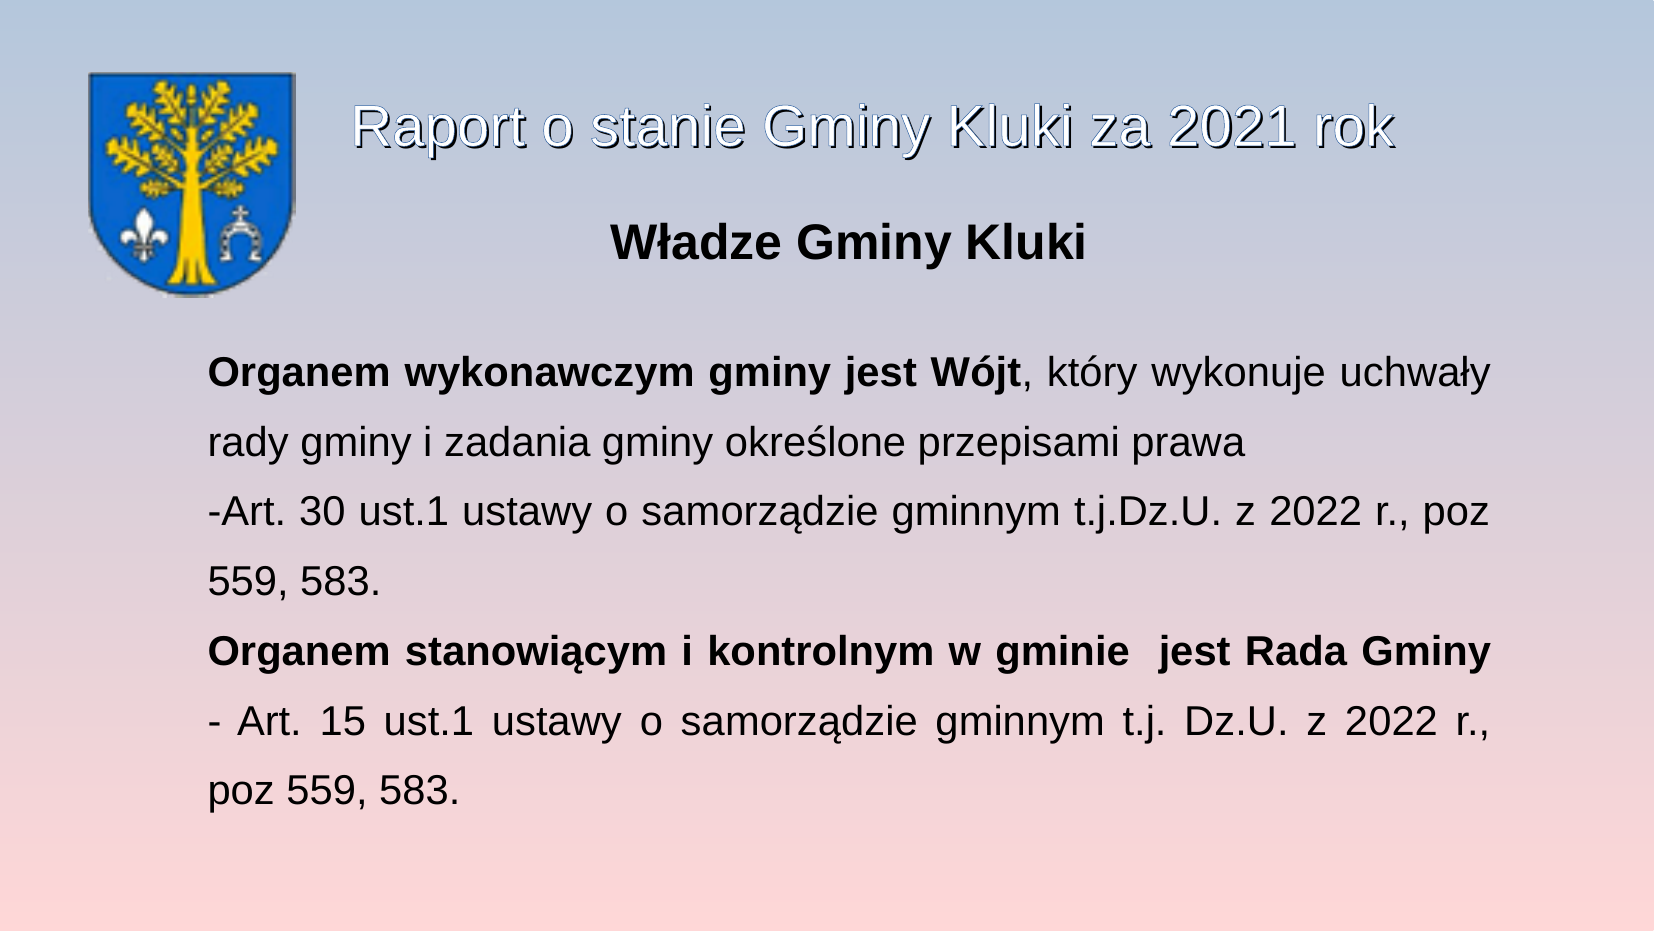

# Raport o stanie Gminy Kluki za 2021 rok
Władze Gminy Kluki
Organem wykonawczym gminy jest Wójt, który wykonuje uchwały rady gminy i zadania gminy określone przepisami prawa
-Art. 30 ust.1 ustawy o samorządzie gminnym t.j.Dz.U. z 2022 r., poz 559, 583.
Organem stanowiącym i kontrolnym w gminie jest Rada Gminy - Art. 15 ust.1 ustawy o samorządzie gminnym t.j. Dz.U. z 2022 r., poz 559, 583.
9 czerwca 2022
16